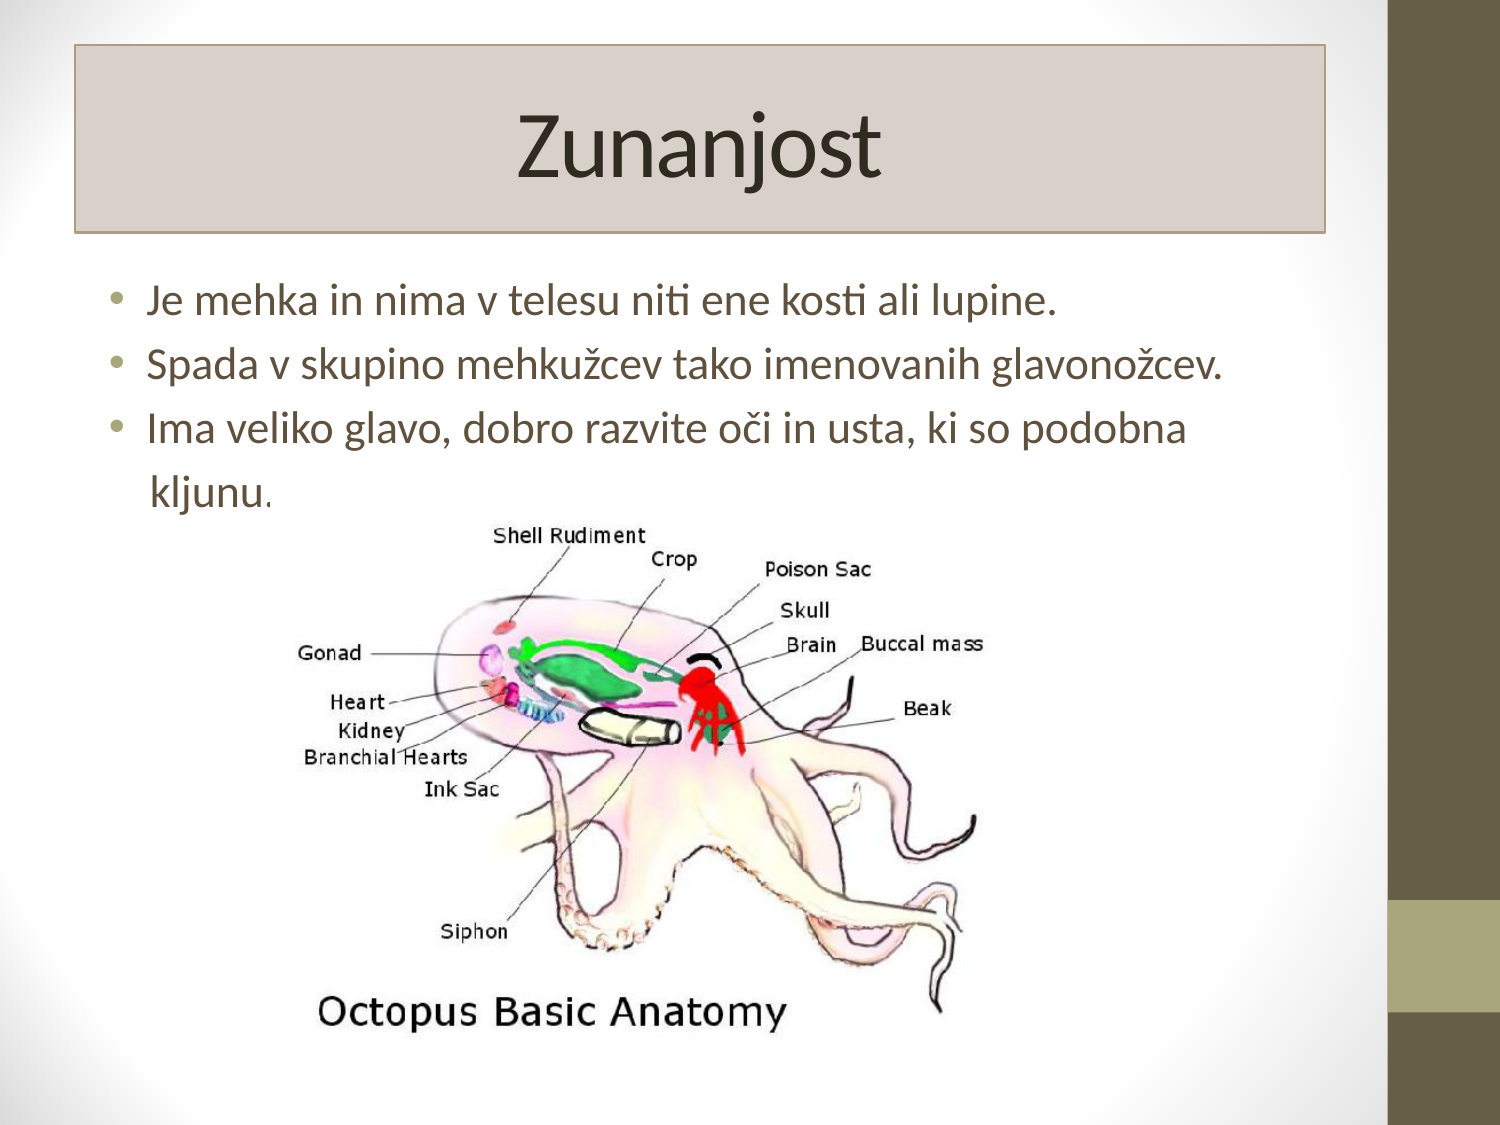

# Zunanjost
Je mehka in nima v telesu niti ene kosti ali lupine.
Spada v skupino mehkužcev tako imenovanih glavonožcev.
Ima veliko glavo, dobro razvite oči in usta, ki so podobna
 kljunu.